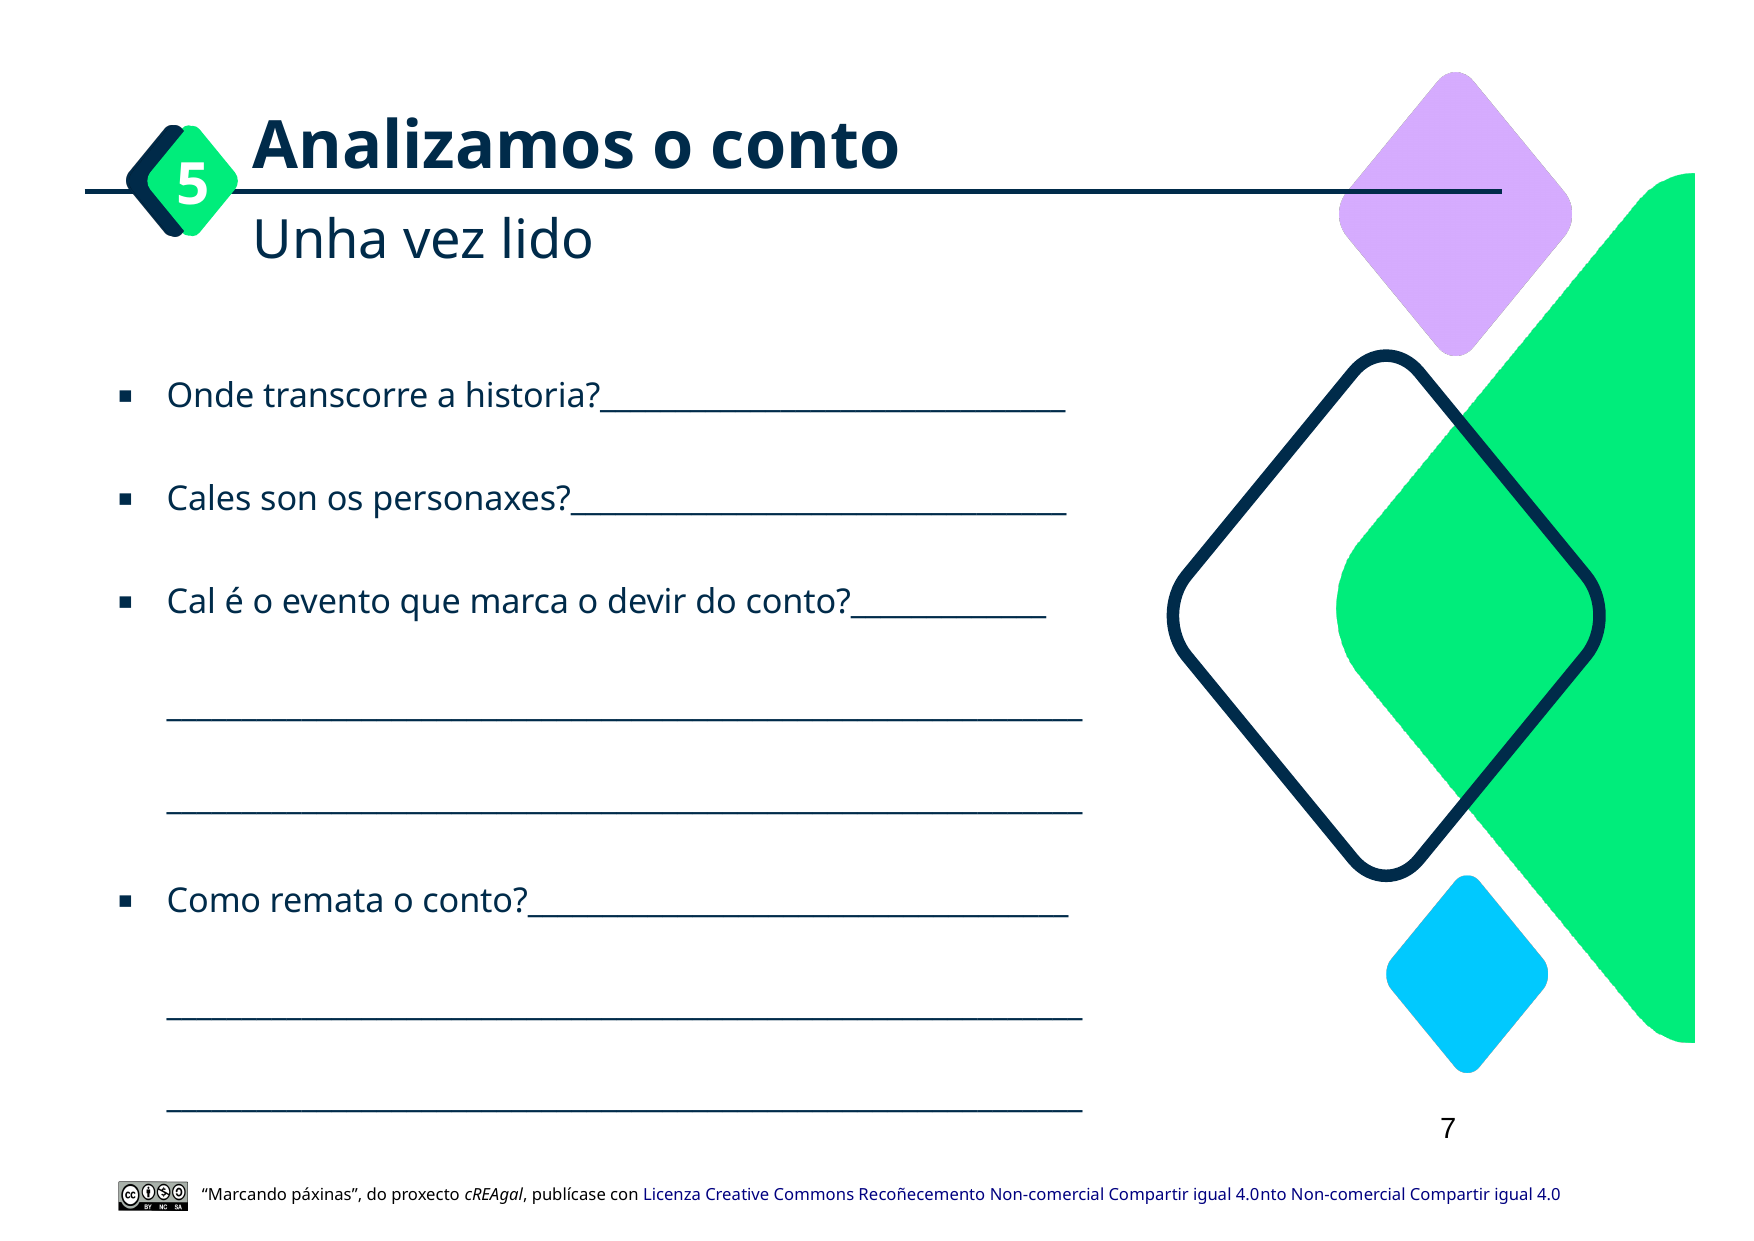

# Analizamos o conto
5
Unha vez lido
Onde transcorre a historia?_______________________________
Cales son os personaxes?_________________________________
Cal é o evento que marca o devir do conto?_____________
__________________________________________________________________________________________________________________________
Como remata o conto?____________________________________
__________________________________________________________________________________________________________________________
“Marcando páxinas”, do proxecto cREAgal, publícase con Licenza Creative Commons Recoñecemento Non-comercial Compartir igual 4.0nto Non-comercial Compartir igual 4.0